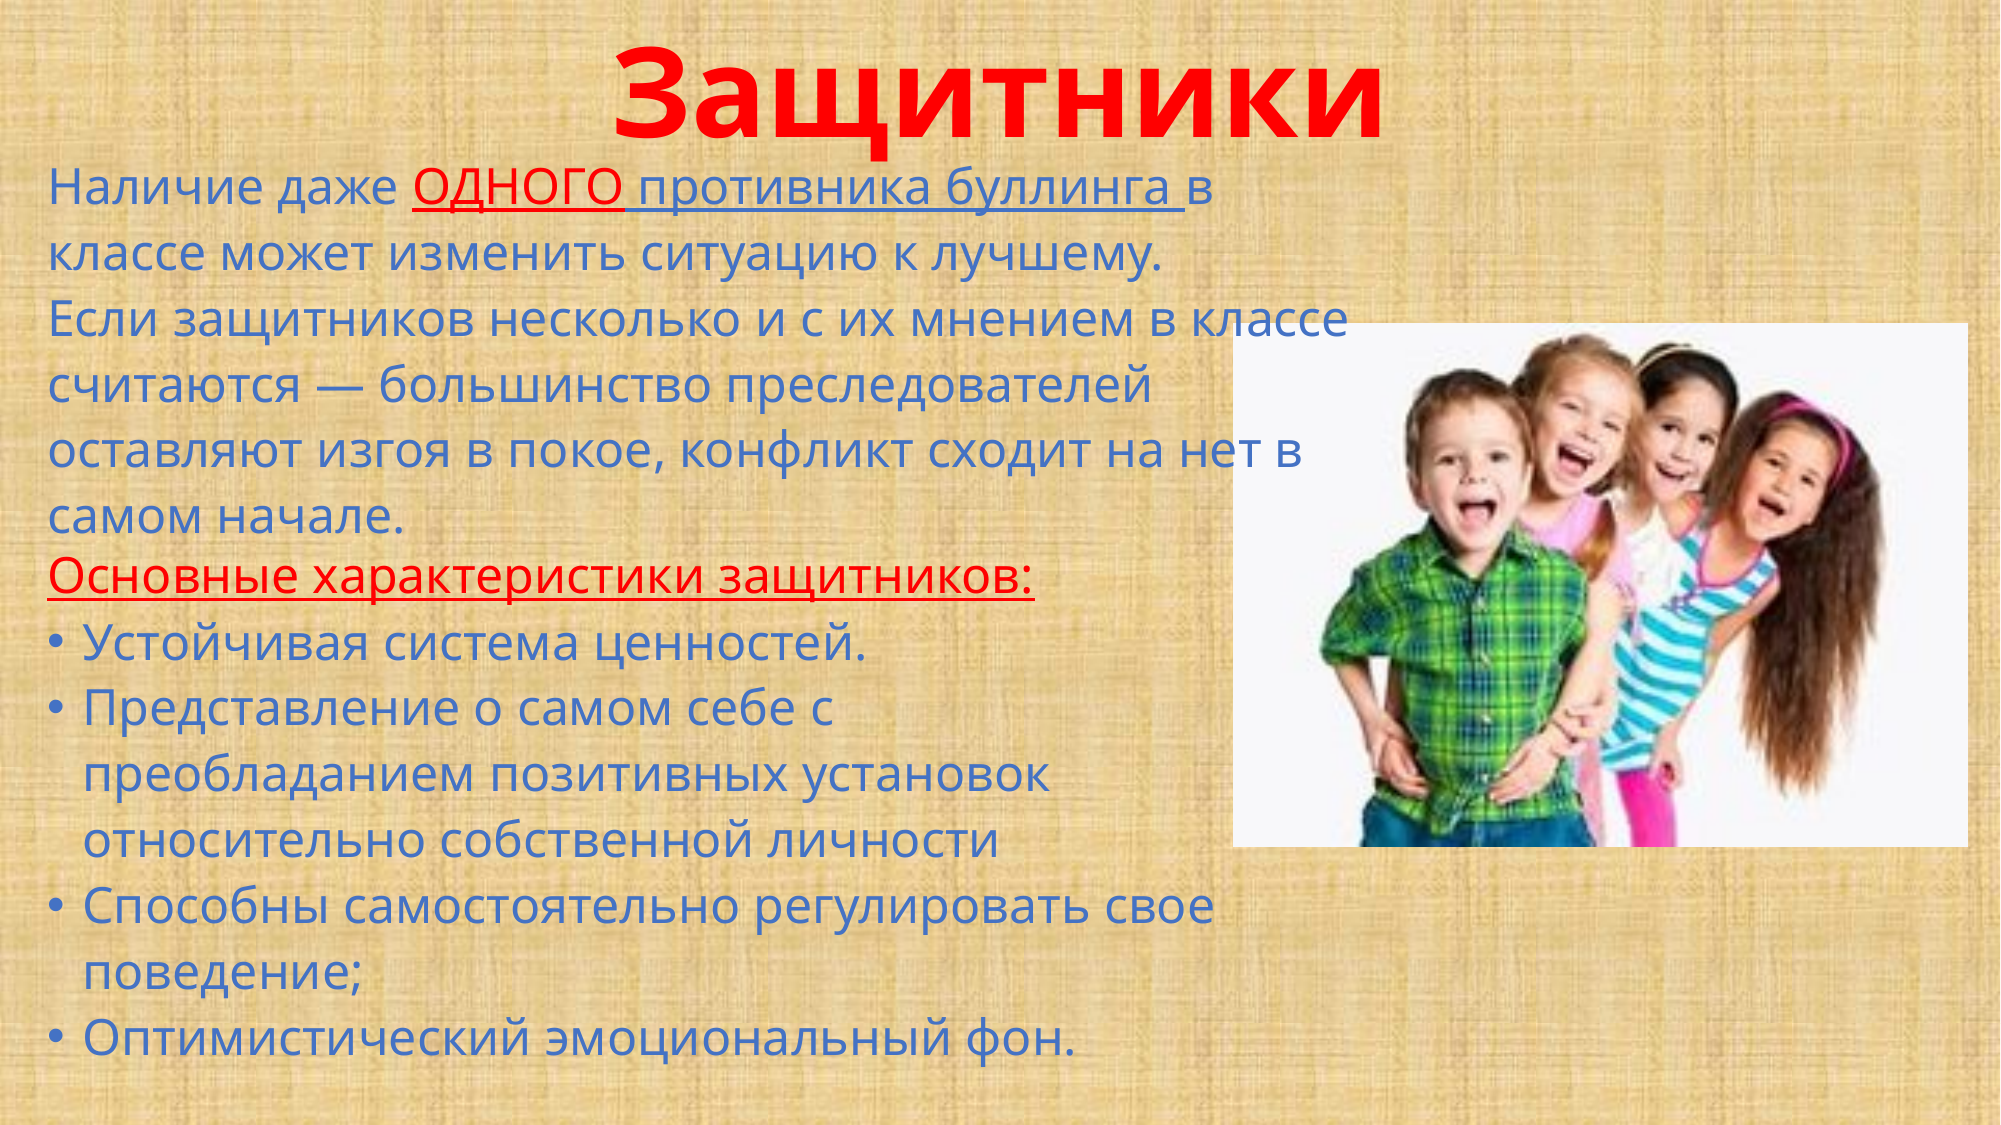

Защитники
Наличие даже ОДНОГО противника буллинга в классе может изменить ситуацию к лучшему.
Если защитников несколько и с их мнением в классе считаются — большинство преследователей оставляют изгоя в покое, конфликт сходит на нет в самом начале.
Основные характеристики защитников:
Устойчивая система ценностей.
Представление о самом себе с преобладанием позитивных установок относительно собственной личности
Способны самостоятельно регулировать свое поведение;
Оптимистический эмоциональный фон.